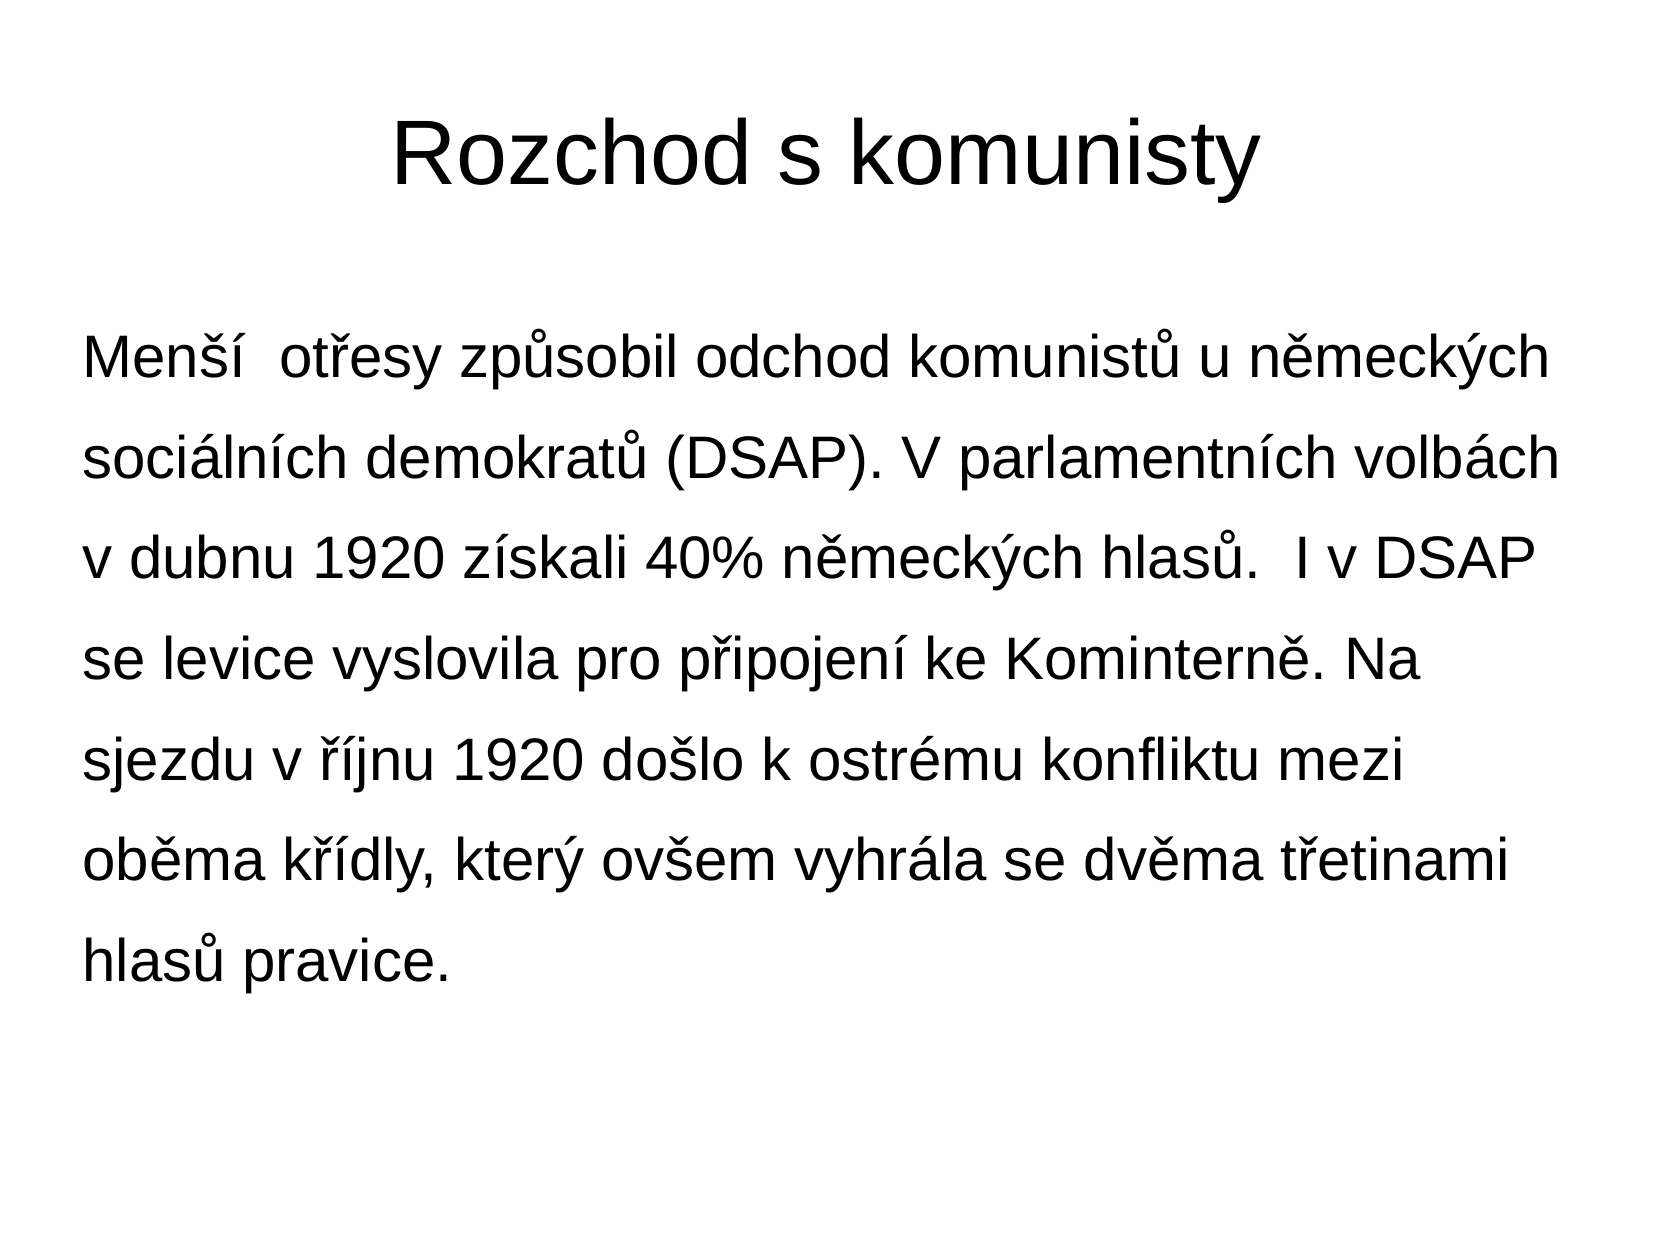

# Rozchod s komunisty
Menší otřesy způsobil odchod komunistů u německých sociálních demokratů (DSAP). V parlamentních volbách v dubnu 1920 získali 40% německých hlasů. I v DSAP se levice vyslovila pro připojení ke Kominterně. Na sjezdu v říjnu 1920 došlo k ostrému konfliktu mezi oběma křídly, který ovšem vyhrála se dvěma třetinami hlasů pravice.